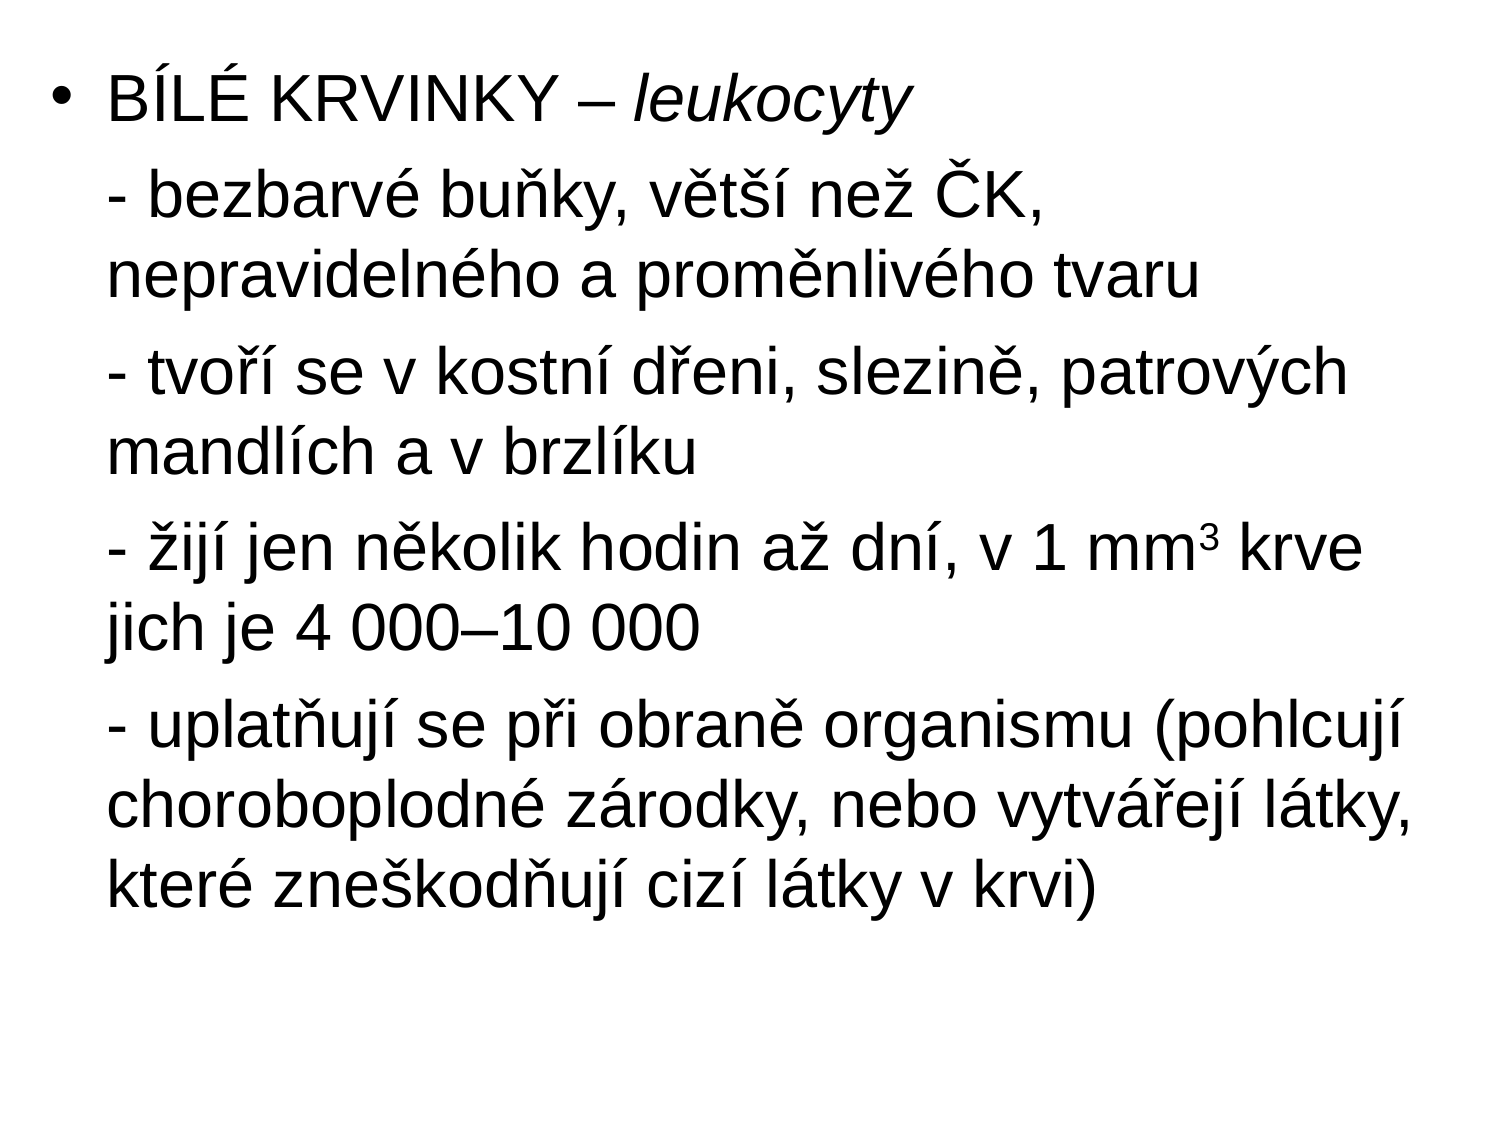

# BÍLÉ KRVINKY – leukocyty
	- bezbarvé buňky, větší než ČK, nepravidelného a proměnlivého tvaru
 	- tvoří se v kostní dřeni, slezině, patrových mandlích a v brzlíku
	- žijí jen několik hodin až dní, v 1 mm3 krve jich je 4 000–10 000
	- uplatňují se při obraně organismu (pohlcují choroboplodné zárodky, nebo vytvářejí látky, které zneškodňují cizí látky v krvi)